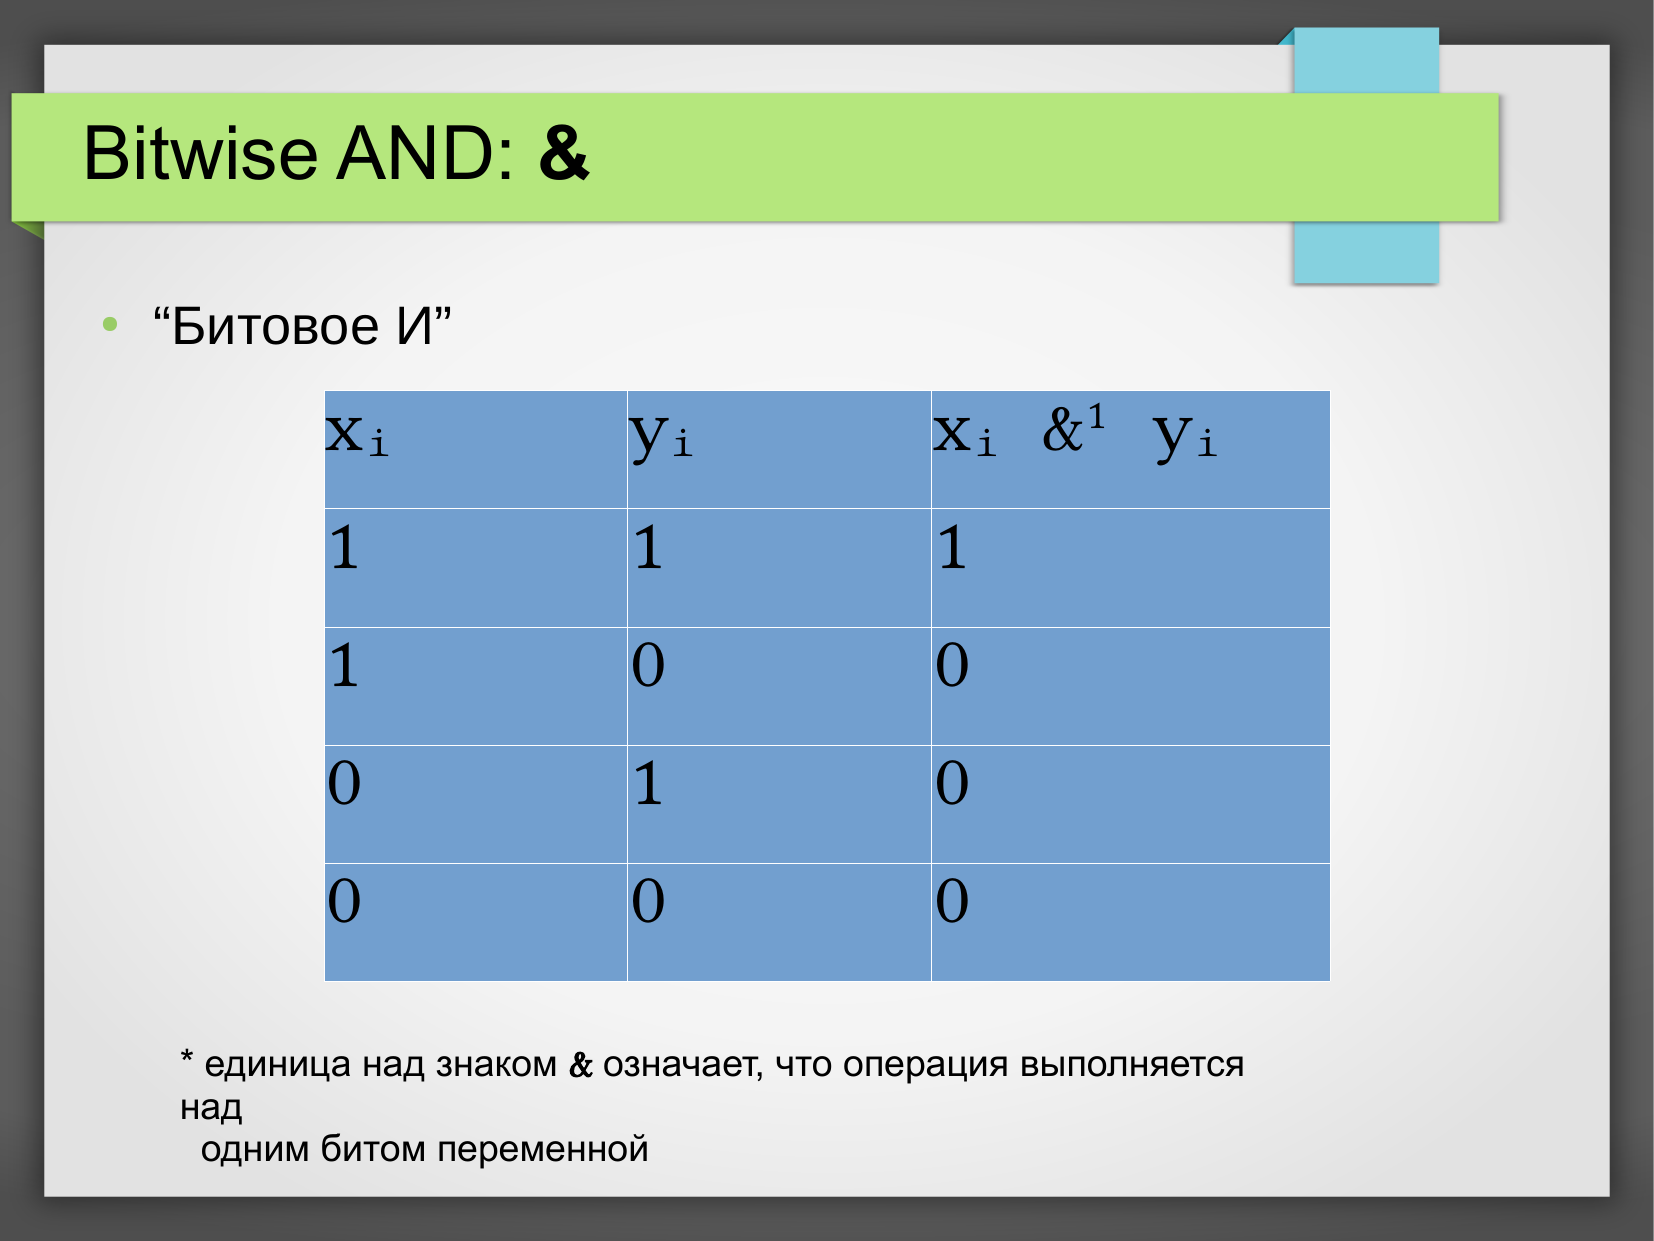

# Bitwise AND: &
“Битовое И”
| xi | yi | xi &1 yi |
| --- | --- | --- |
| 1 | 1 | 1 |
| 1 | 0 | 0 |
| 0 | 1 | 0 |
| 0 | 0 | 0 |
* единица над знаком & означает, что операция выполняется над
 одним битом переменной